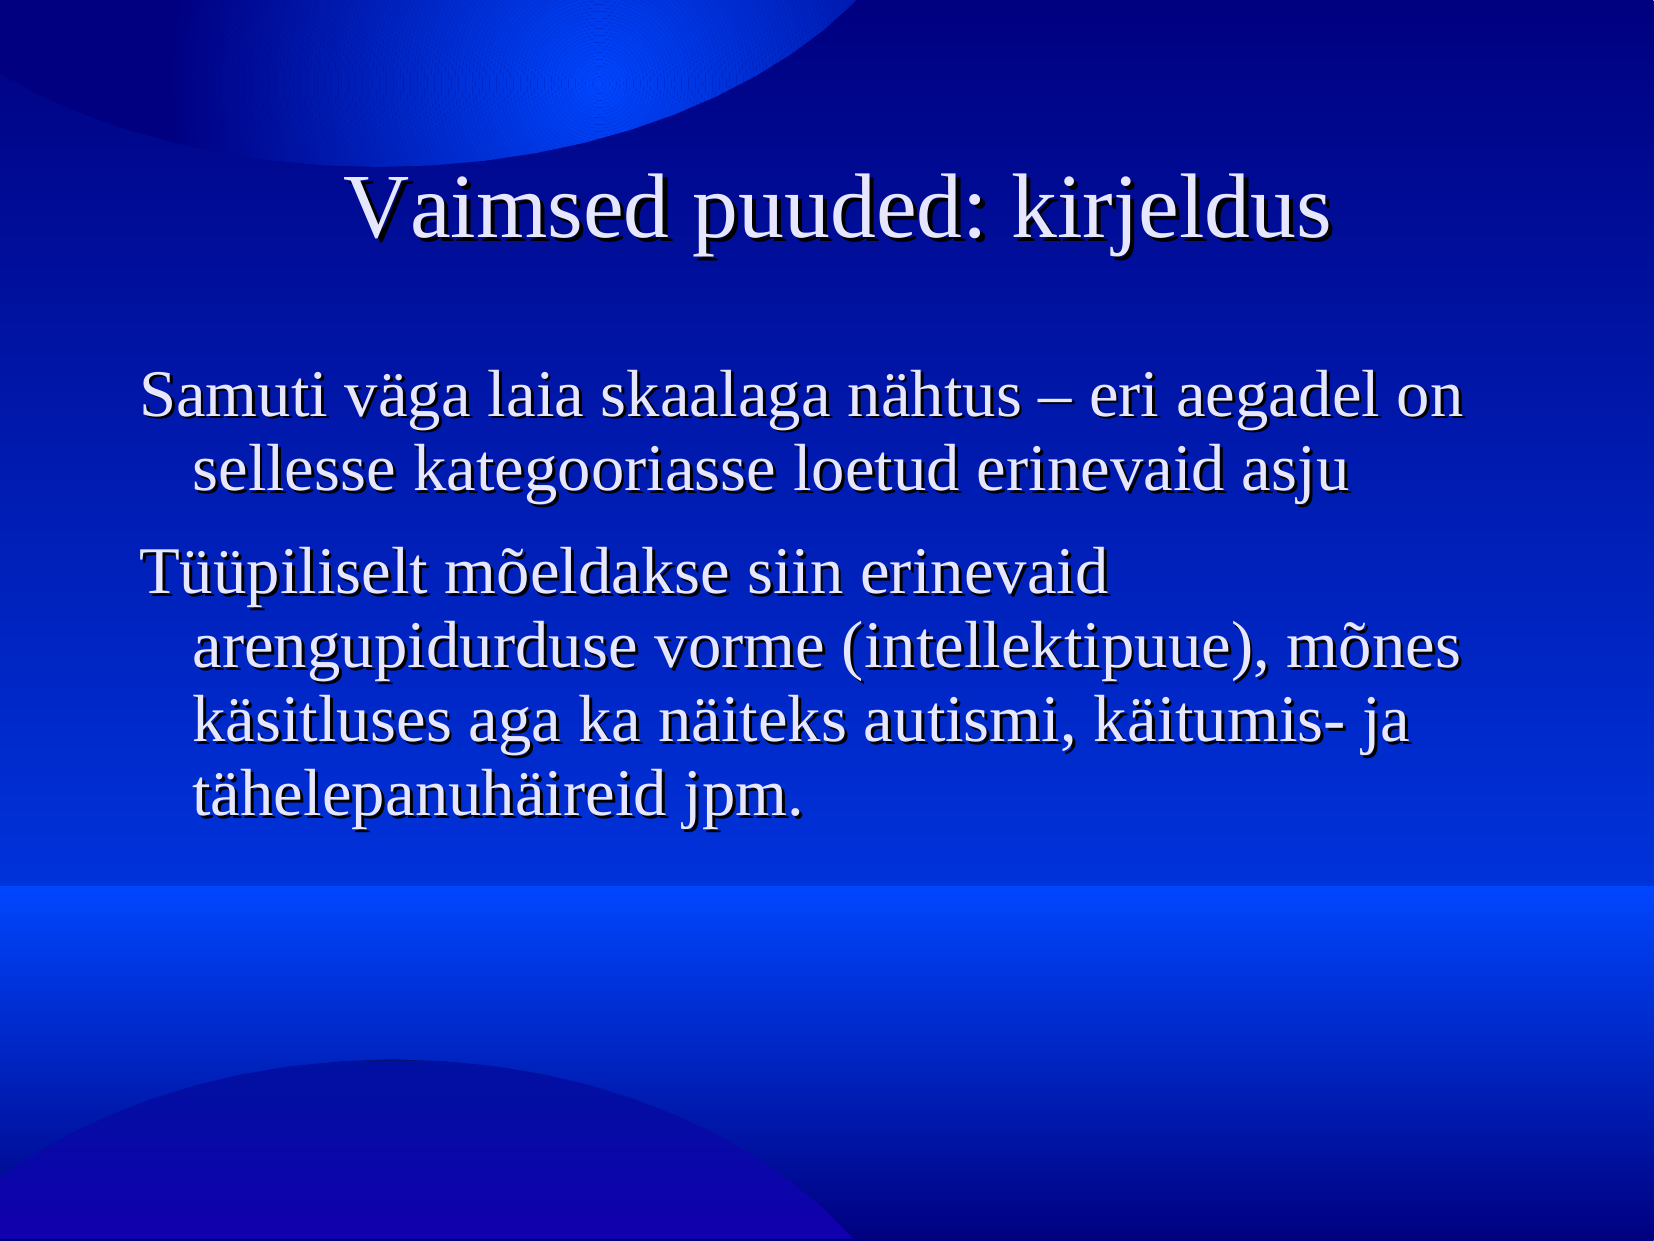

# Vaimsed puuded: kirjeldus
Samuti väga laia skaalaga nähtus – eri aegadel on sellesse kategooriasse loetud erinevaid asju
Tüüpiliselt mõeldakse siin erinevaid arengupidurduse vorme (intellektipuue), mõnes käsitluses aga ka näiteks autismi, käitumis- ja tähelepanuhäireid jpm.